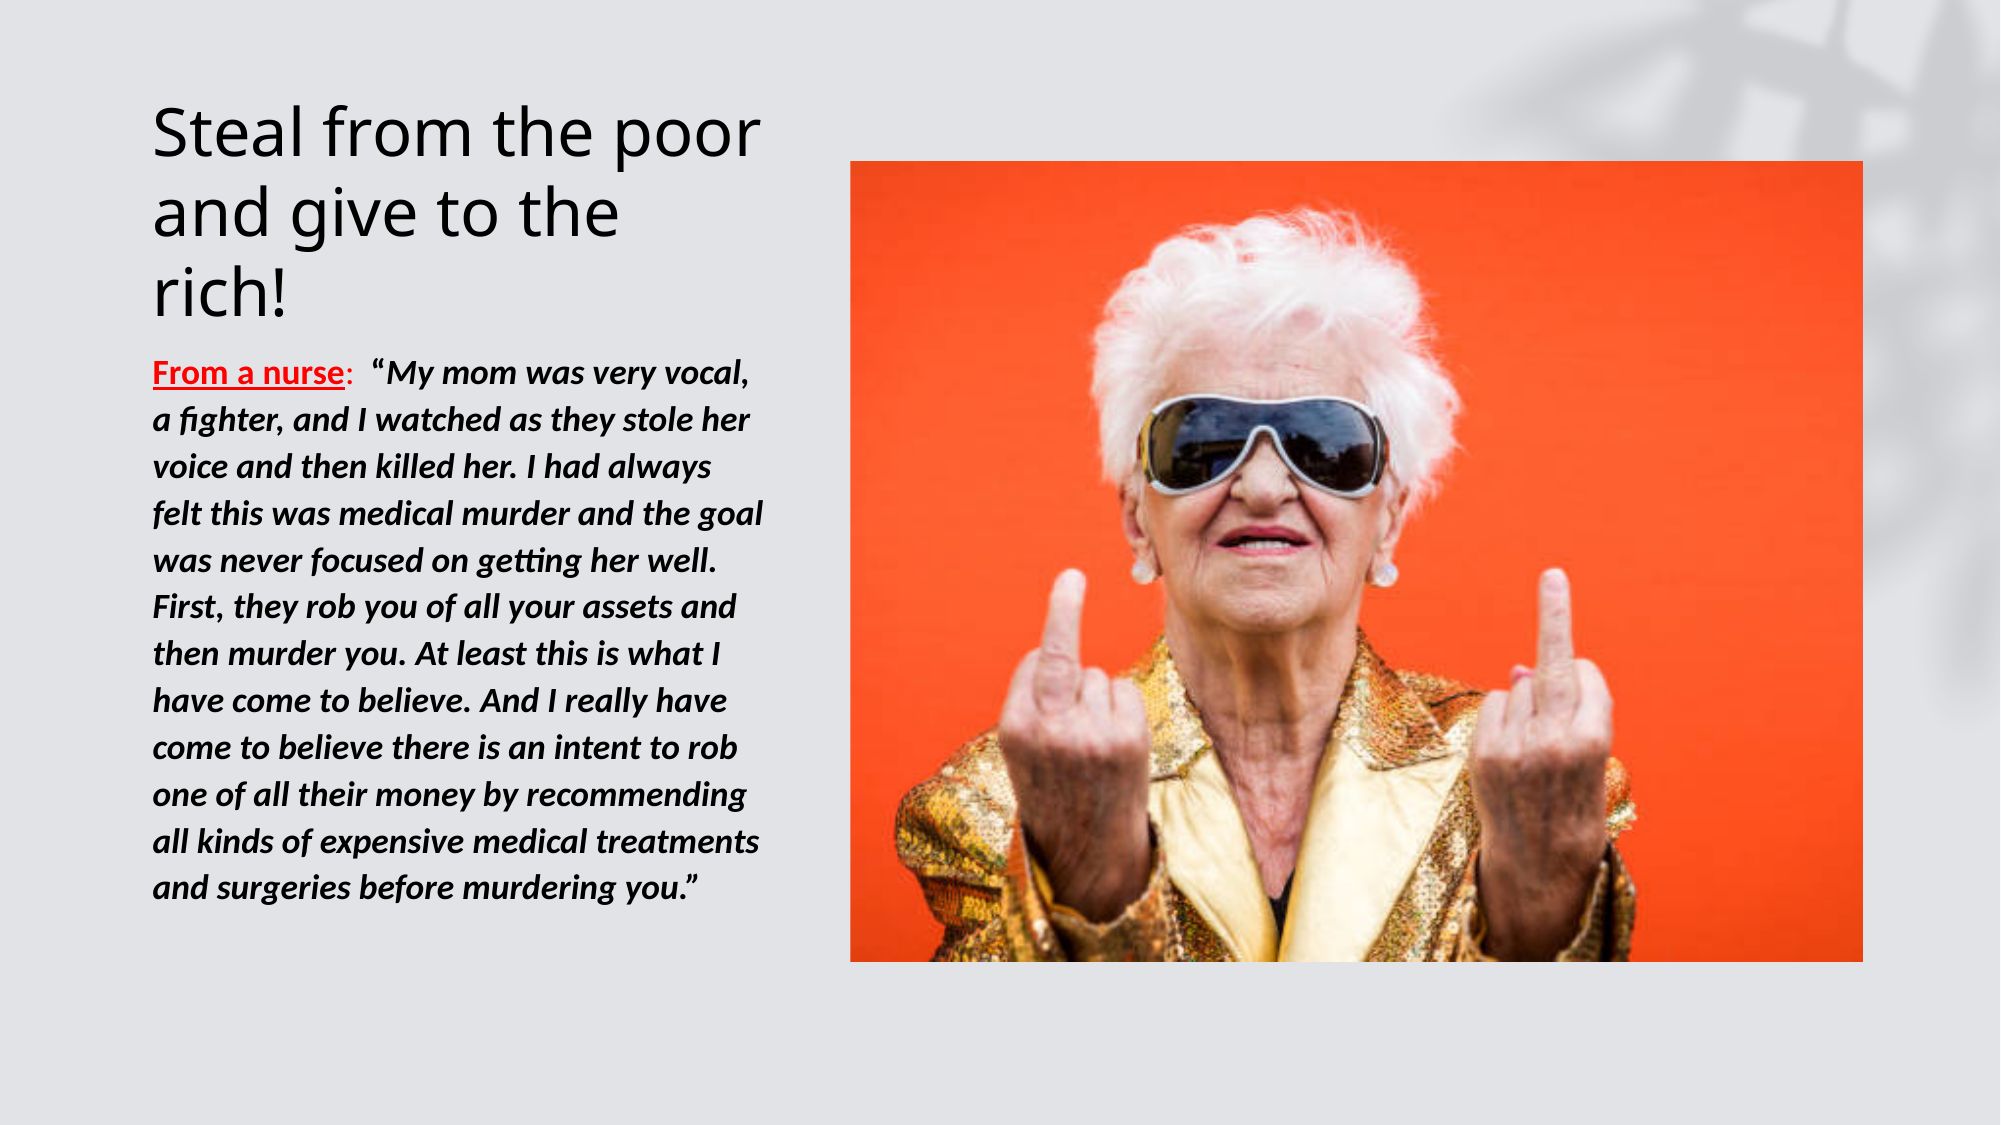

# Steal from the poor and give to the rich!
From a nurse: “My mom was very vocal, a fighter, and I watched as they stole her voice and then killed her. I had always felt this was medical murder and the goal was never focused on getting her well. First, they rob you of all your assets and then murder you. At least this is what I have come to believe. And I really have come to believe there is an intent to rob one of all their money by recommending all kinds of expensive medical treatments and surgeries before murdering you.”